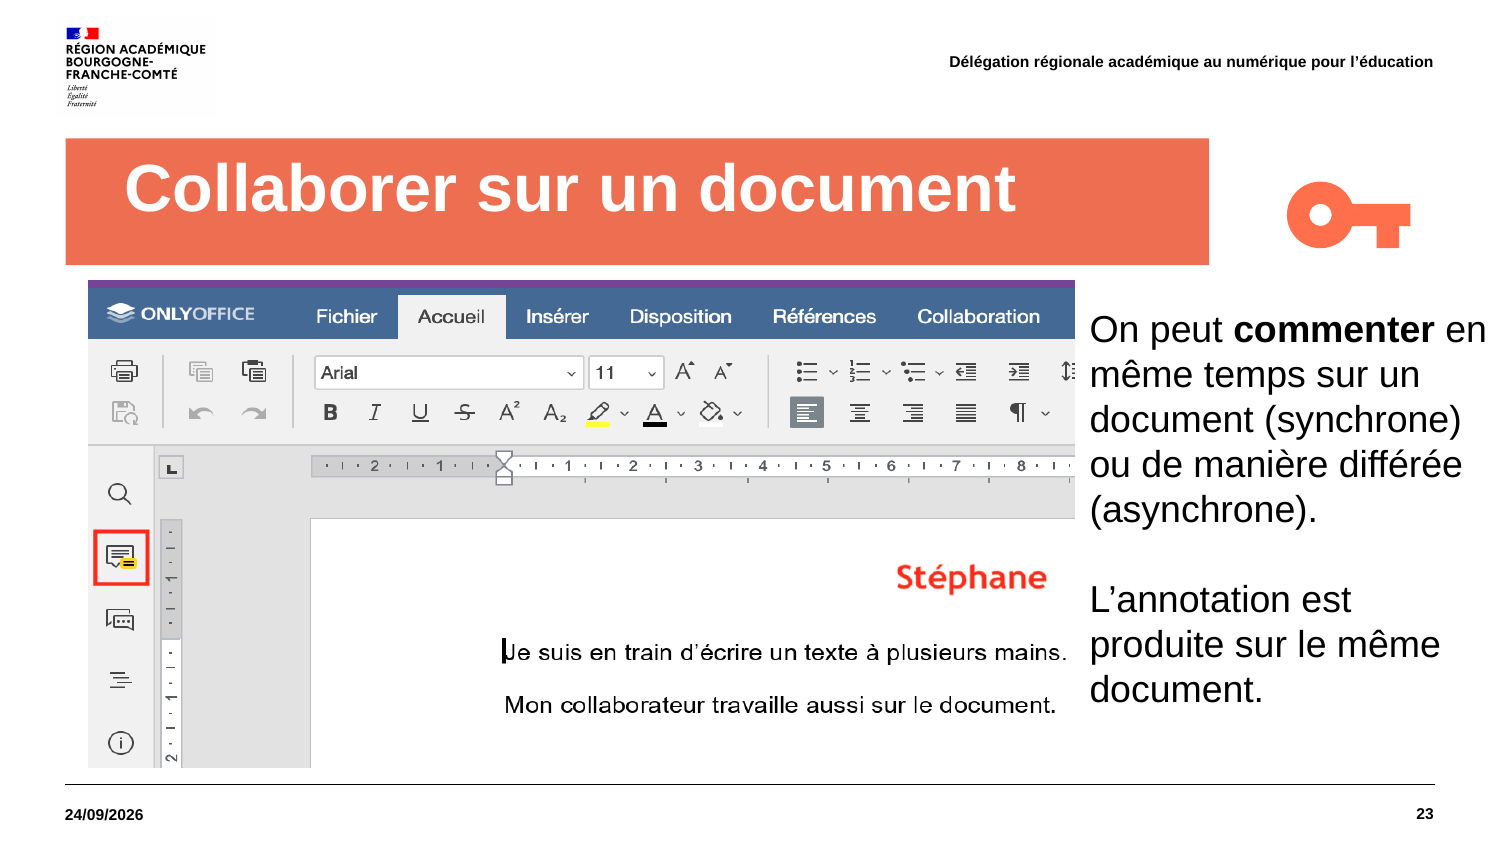

Délégation régionale académique au numérique pour l’éducation
Collaborer sur un document
On peut commenter en même temps sur un document (synchrone) ou de manière différée (asynchrone).
L’annotation est produite sur le même document.